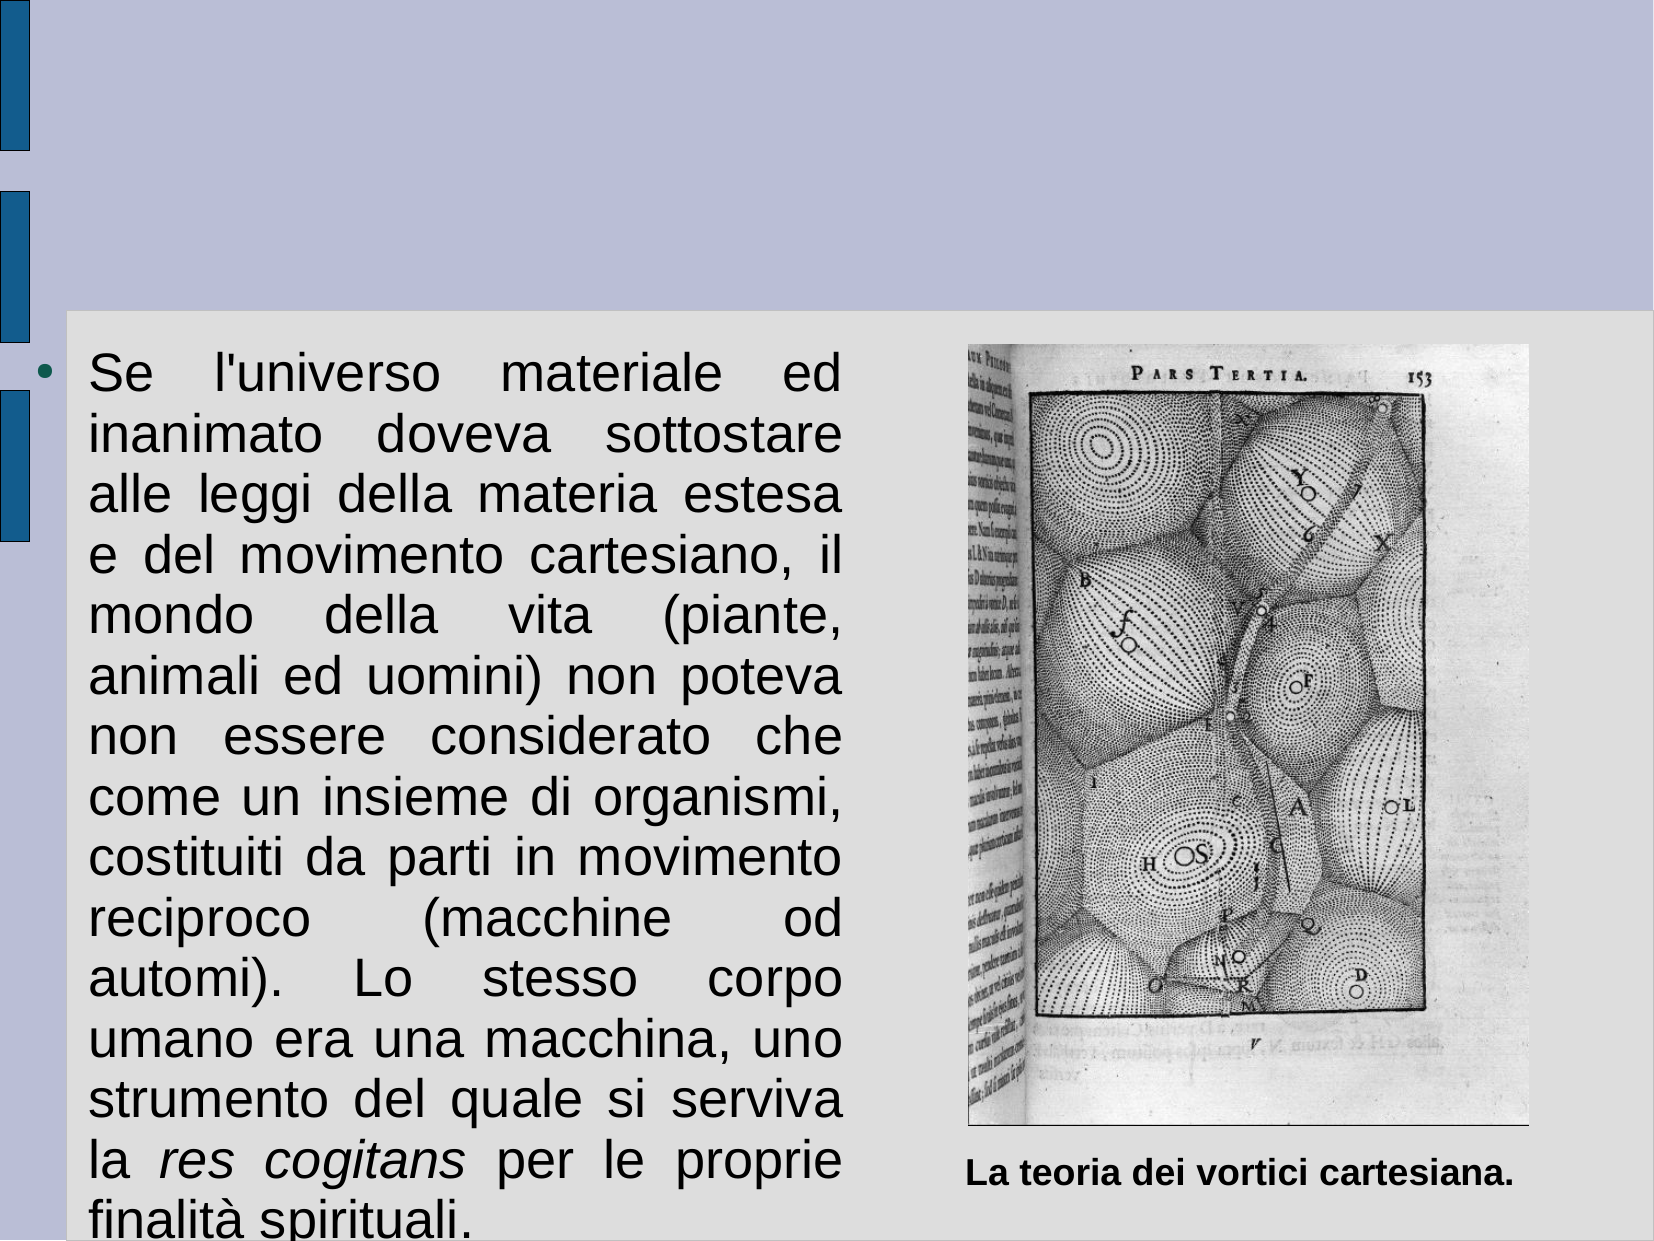

#
Se l'universo materiale ed inanimato doveva sottostare alle leggi della materia estesa e del movimento cartesiano, il mondo della vita (piante, animali ed uomini) non poteva non essere considerato che come un insieme di organismi, costituiti da parti in movimento reciproco (macchine od automi). Lo stesso corpo umano era una macchina, uno strumento del quale si serviva la res cogitans per le proprie finalità spirituali.
La teoria dei vortici cartesiana.